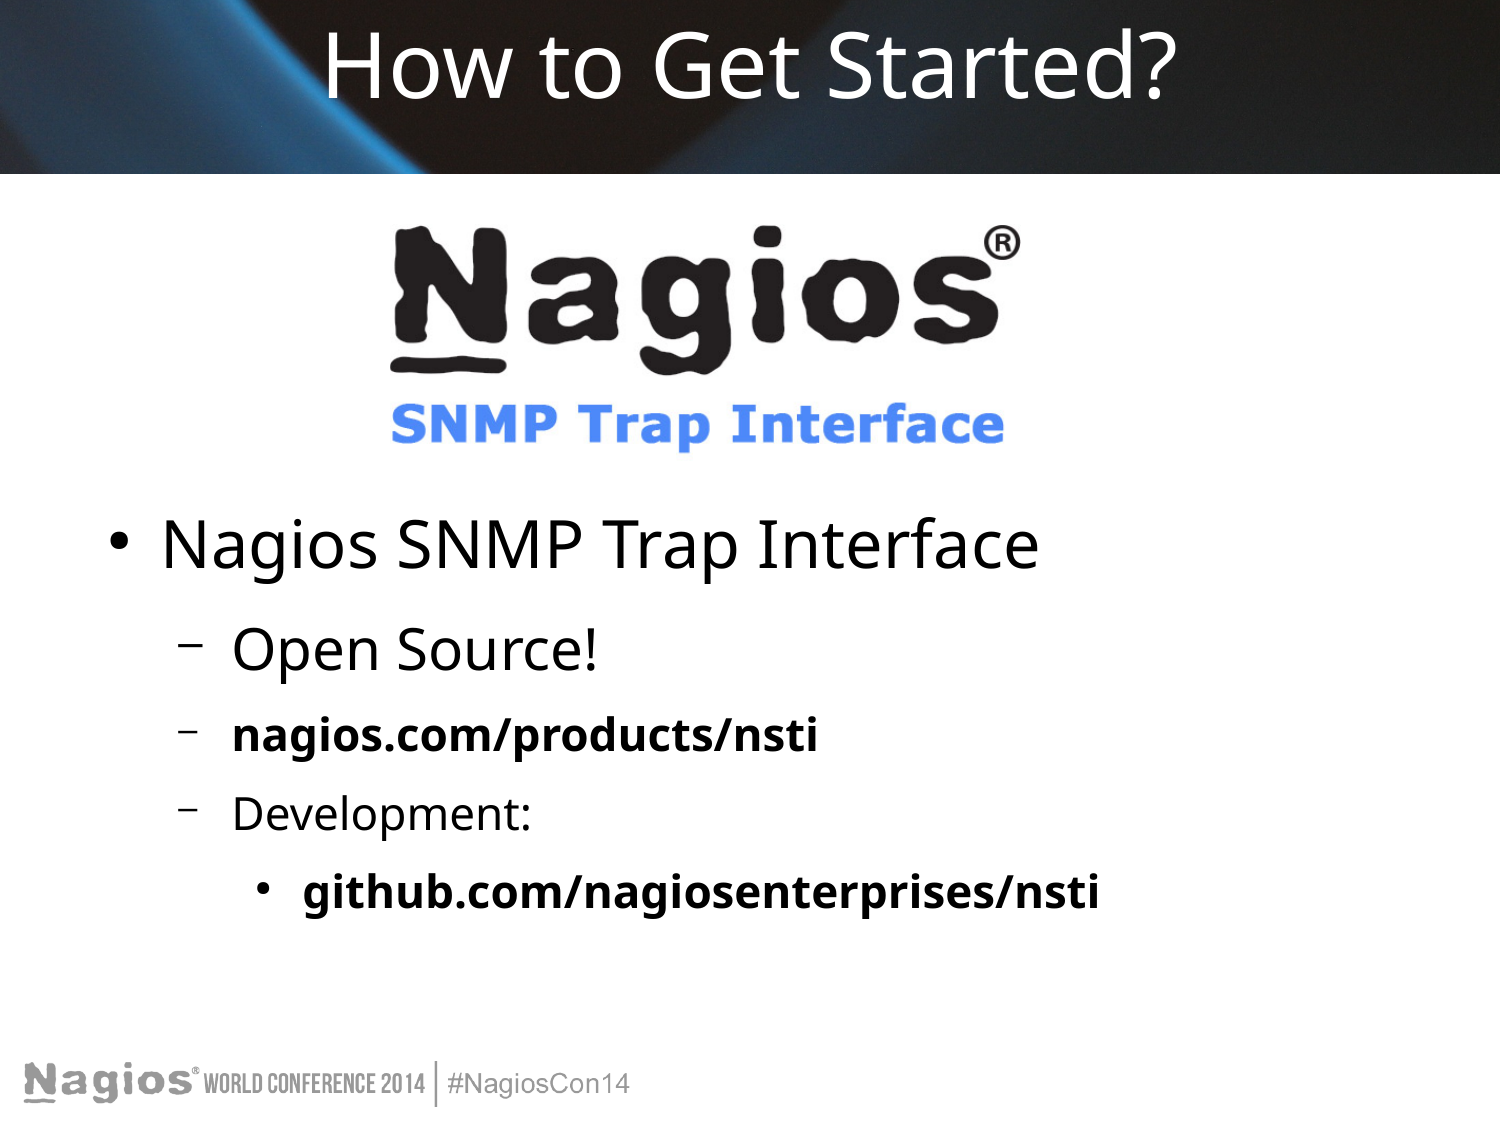

# How to Get Started?
Nagios SNMP Trap Interface
Open Source!
nagios.com/products/nsti
Development:
github.com/nagiosenterprises/nsti